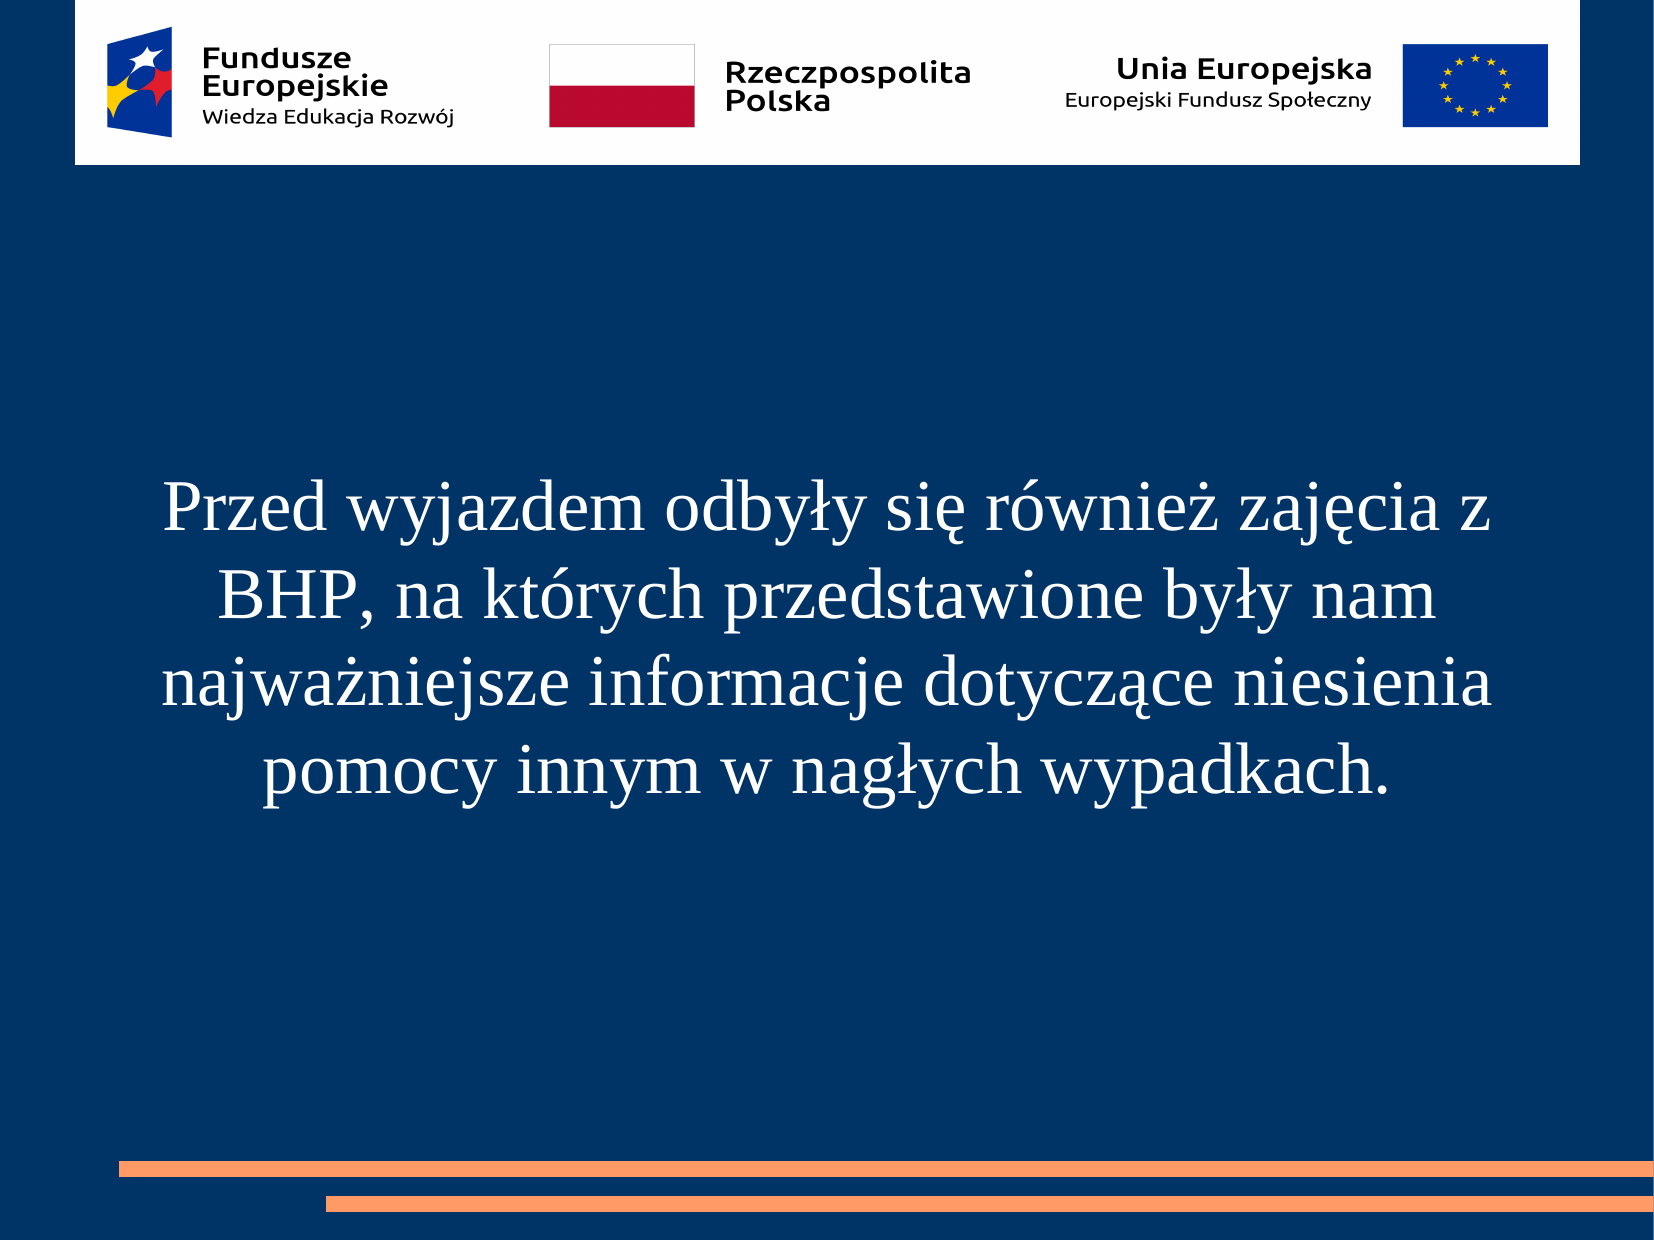

# Przed wyjazdem odbyły się również zajęcia z BHP, na których przedstawione były nam najważniejsze informacje dotyczące niesienia pomocy innym w nagłych wypadkach.